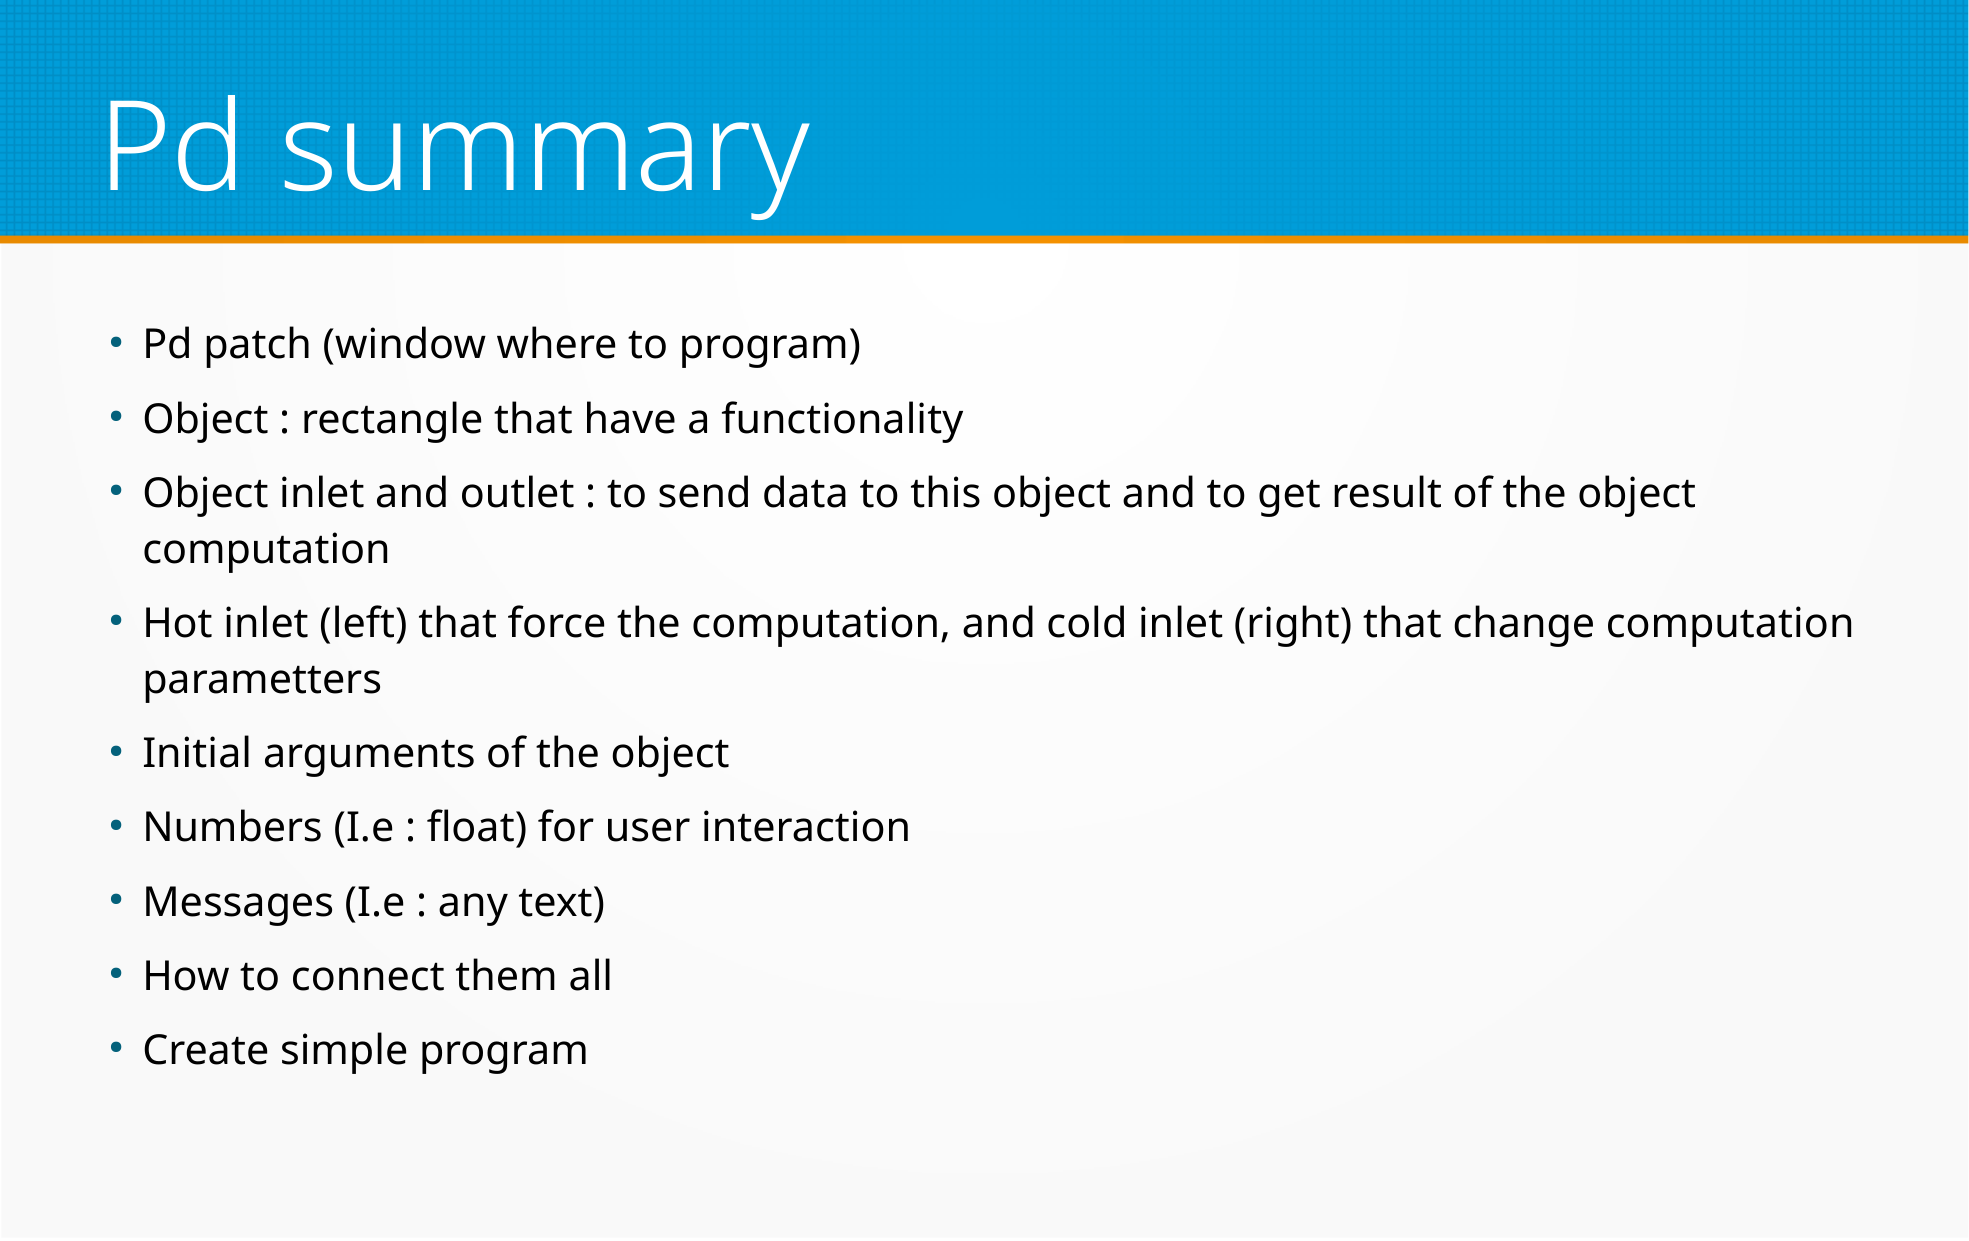

# Pd summary
Pd patch (window where to program)
Object : rectangle that have a functionality
Object inlet and outlet : to send data to this object and to get result of the object computation
Hot inlet (left) that force the computation, and cold inlet (right) that change computation parametters
Initial arguments of the object
Numbers (I.e : float) for user interaction
Messages (I.e : any text)
How to connect them all
Create simple program